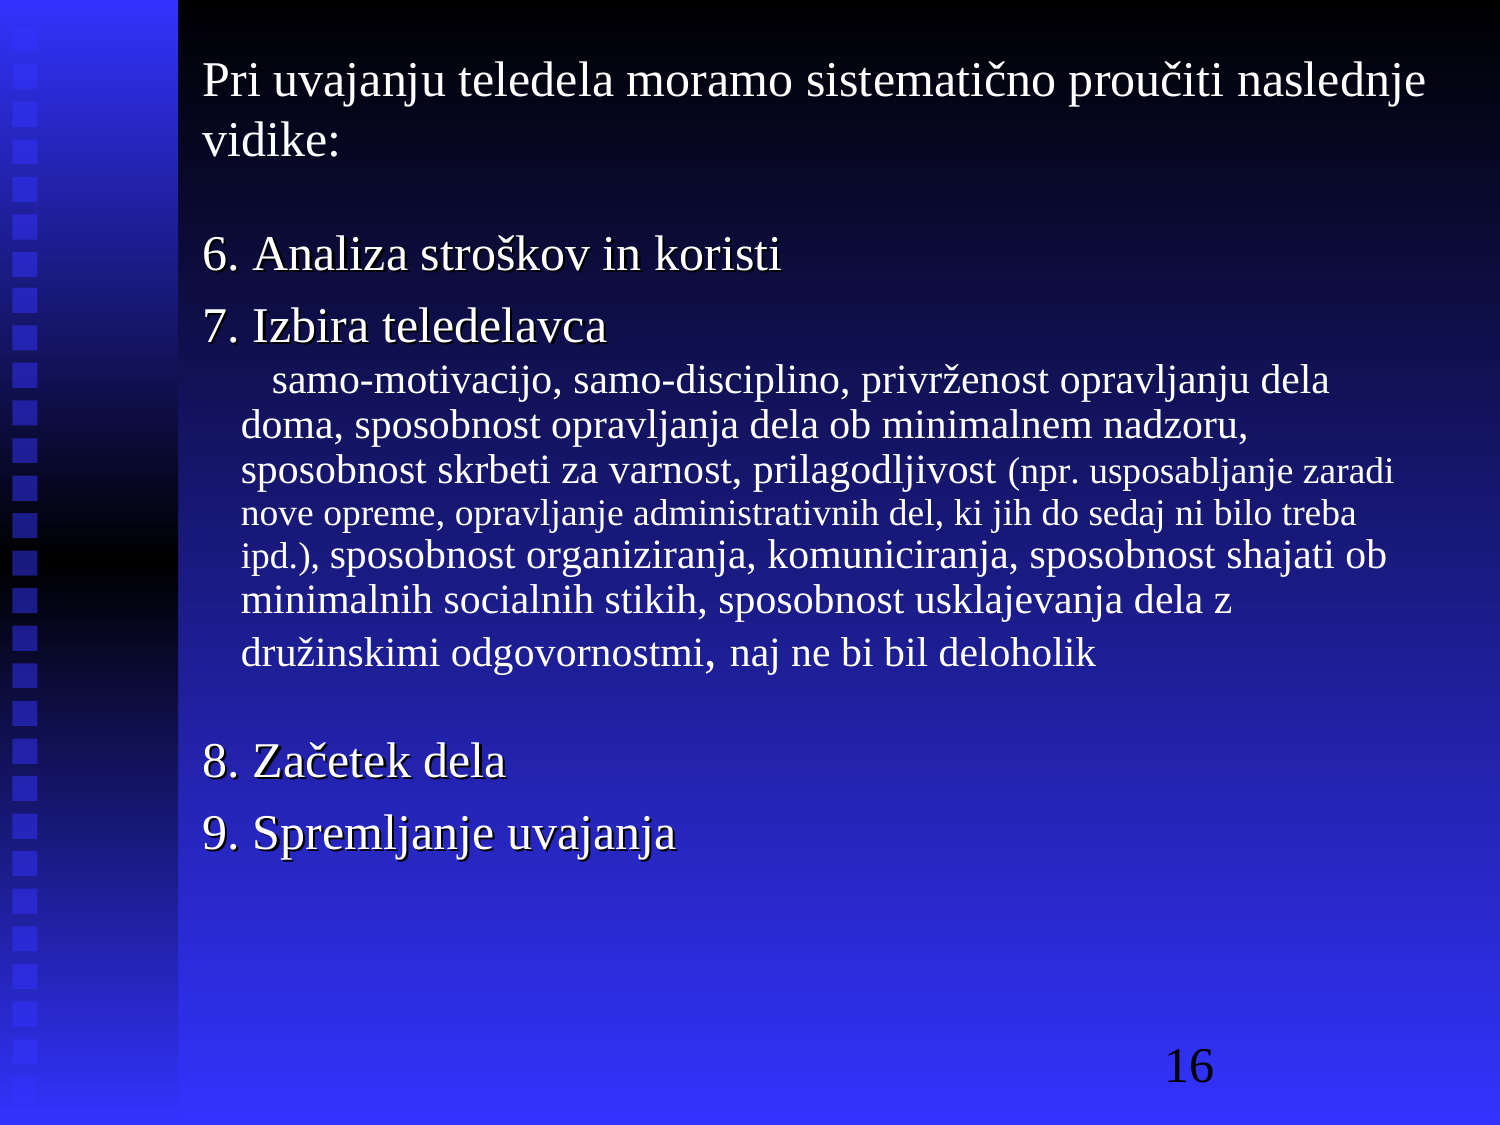

Pri uvajanju teledela moramo sistematično proučiti naslednje vidike:
# 6. Analiza stroškov in koristi
7. Izbira teledelavca
8. Začetek dela
9. Spremljanje uvajanja
samo-motivacijo, samo-disciplino, privrženost opravljanju dela doma, sposobnost opravljanja dela ob minimalnem nadzoru, sposobnost skrbeti za varnost, prilagodljivost (npr. usposabljanje zaradi nove opreme, opravljanje administrativnih del, ki jih do sedaj ni bilo treba ipd.), sposobnost organiziranja, komuniciranja, sposobnost shajati ob minimalnih socialnih stikih, sposobnost usklajevanja dela z družinskimi odgovornostmi, naj ne bi bil deloholik
16